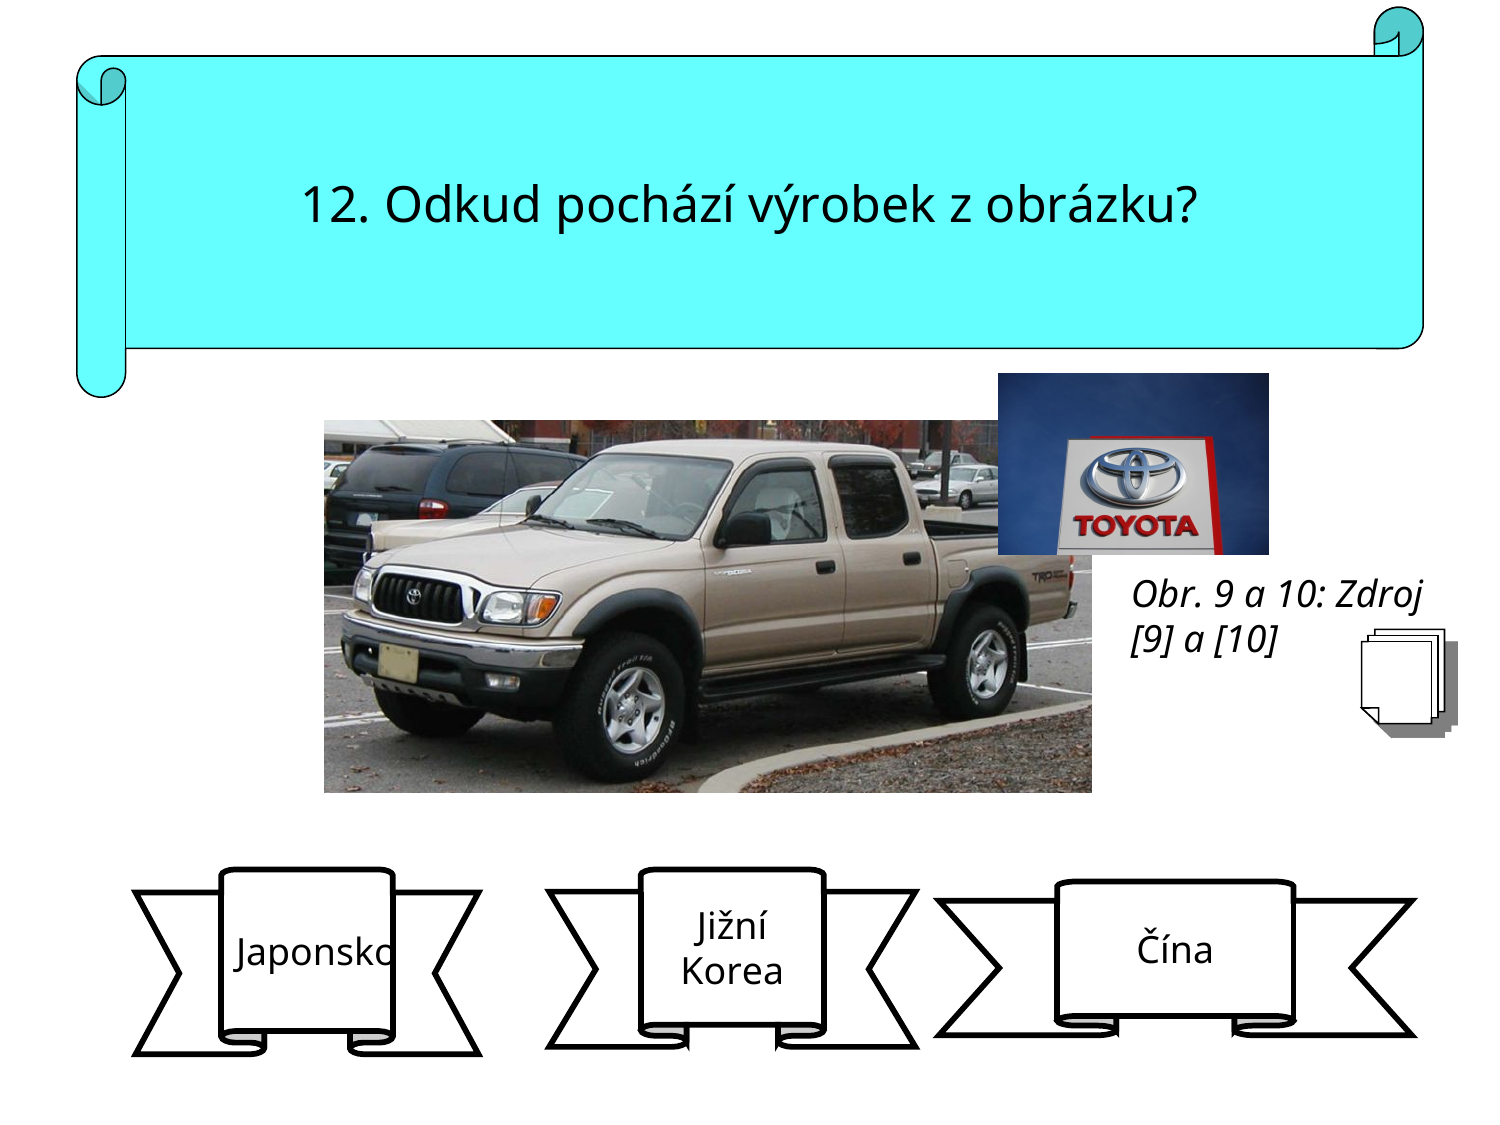

12. Odkud pochází výrobek z obrázku?
Obr. 9 a 10: Zdroj [9] a [10]
Japonsko
Jižní
Korea
Čína